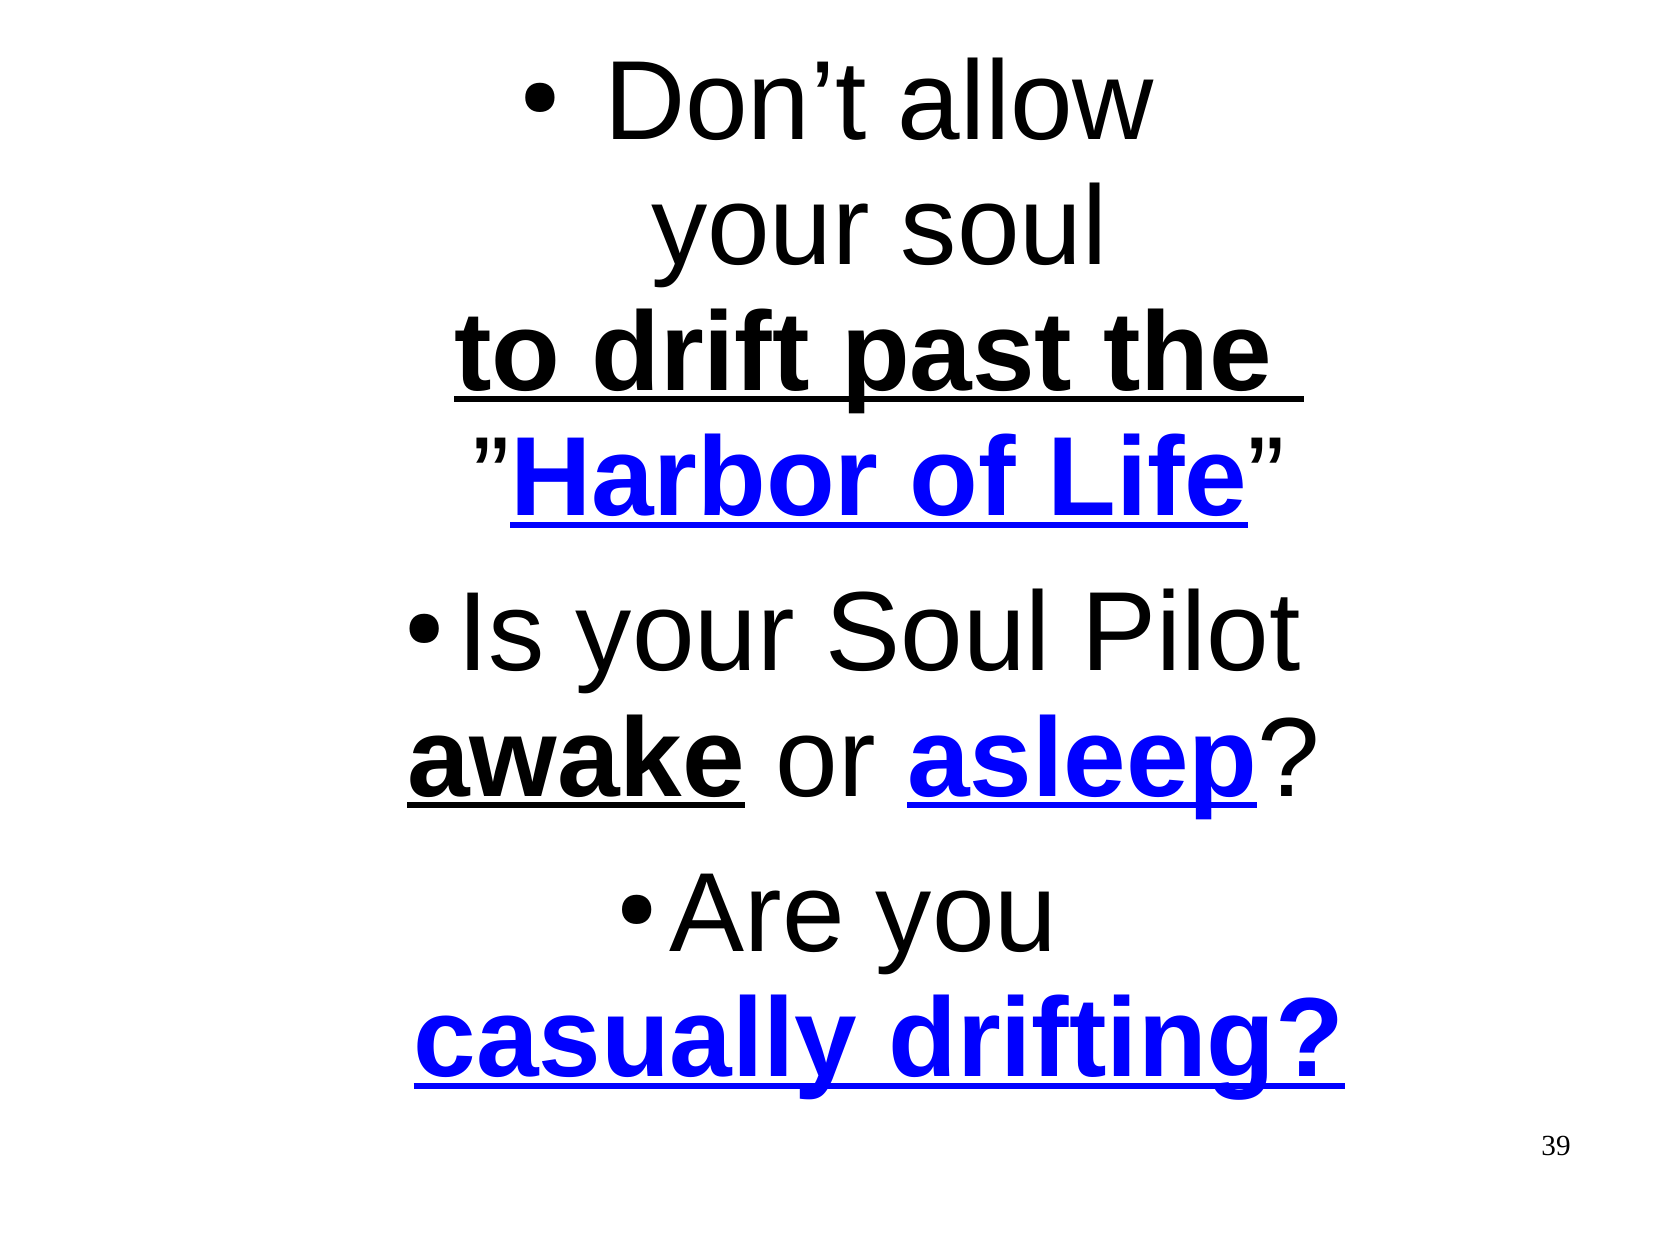

# Don’t allow your soul to drift past the ”Harbor of Life”
Is your Soul Pilot
awake or asleep?
Are you
casually drifting?
39